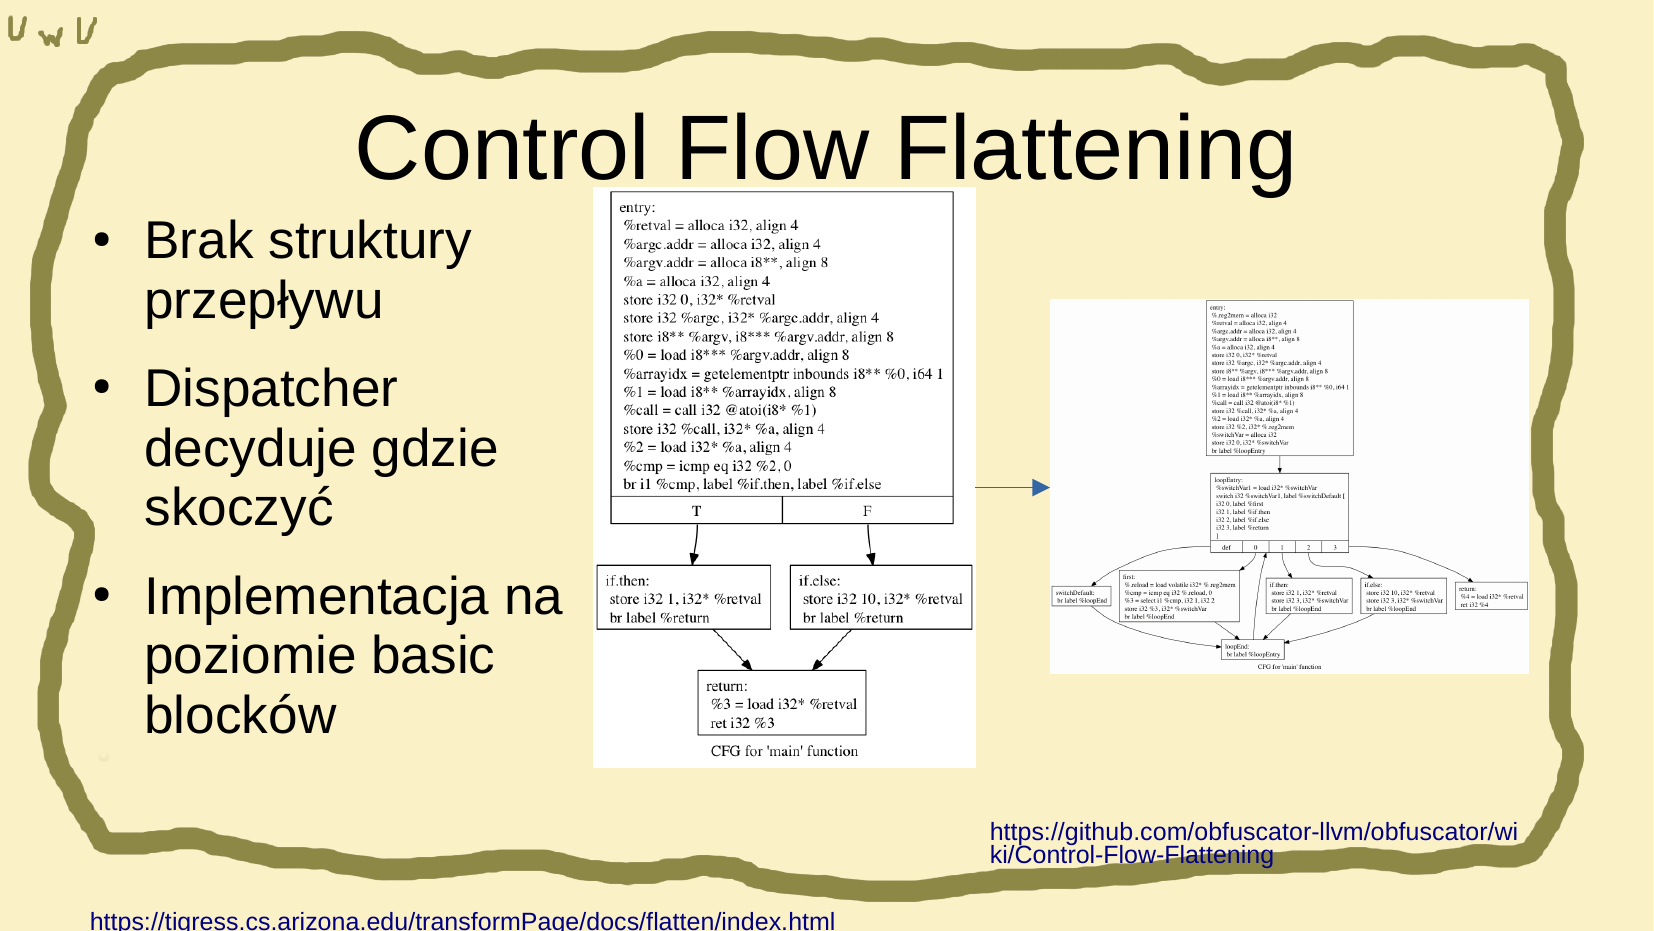

# Control Flow Flattening
Brak struktury przepływu
Dispatcher decyduje gdzie skoczyć
Implementacja na poziomie basic blocków
	https://github.com/obfuscator-llvm/obfuscator/wiki/Control-Flow-Flattening
https://tigress.cs.arizona.edu/transformPage/docs/flatten/index.html